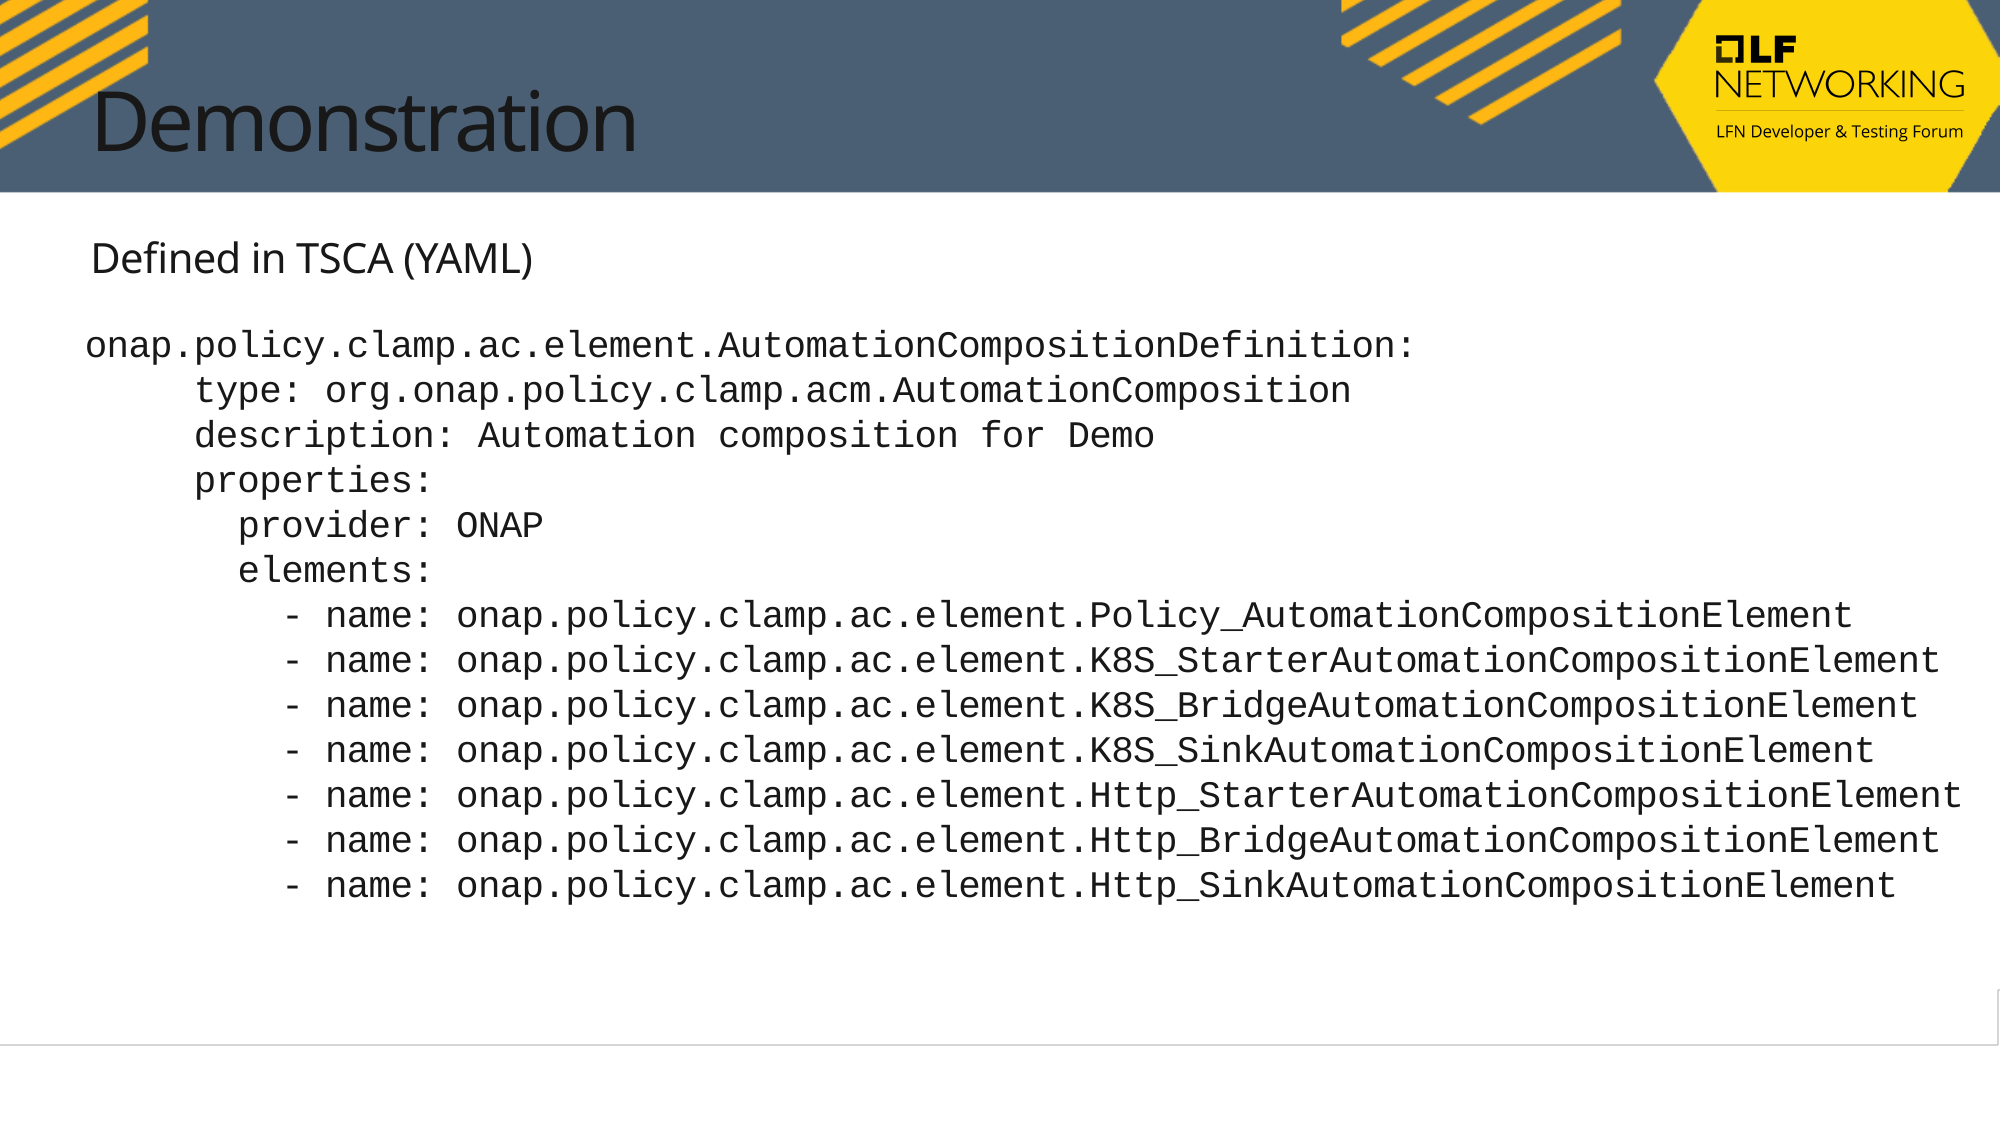

# Demonstration
Defined in TSCA (YAML)
 onap.policy.clamp.ac.element.AutomationCompositionDefinition:
 type: org.onap.policy.clamp.acm.AutomationComposition
 description: Automation composition for Demo
 properties:
 provider: ONAP
 elements:
 - name: onap.policy.clamp.ac.element.Policy_AutomationCompositionElement
 - name: onap.policy.clamp.ac.element.K8S_StarterAutomationCompositionElement
 - name: onap.policy.clamp.ac.element.K8S_BridgeAutomationCompositionElement
 - name: onap.policy.clamp.ac.element.K8S_SinkAutomationCompositionElement
 - name: onap.policy.clamp.ac.element.Http_StarterAutomationCompositionElement
 - name: onap.policy.clamp.ac.element.Http_BridgeAutomationCompositionElement
 - name: onap.policy.clamp.ac.element.Http_SinkAutomationCompositionElement